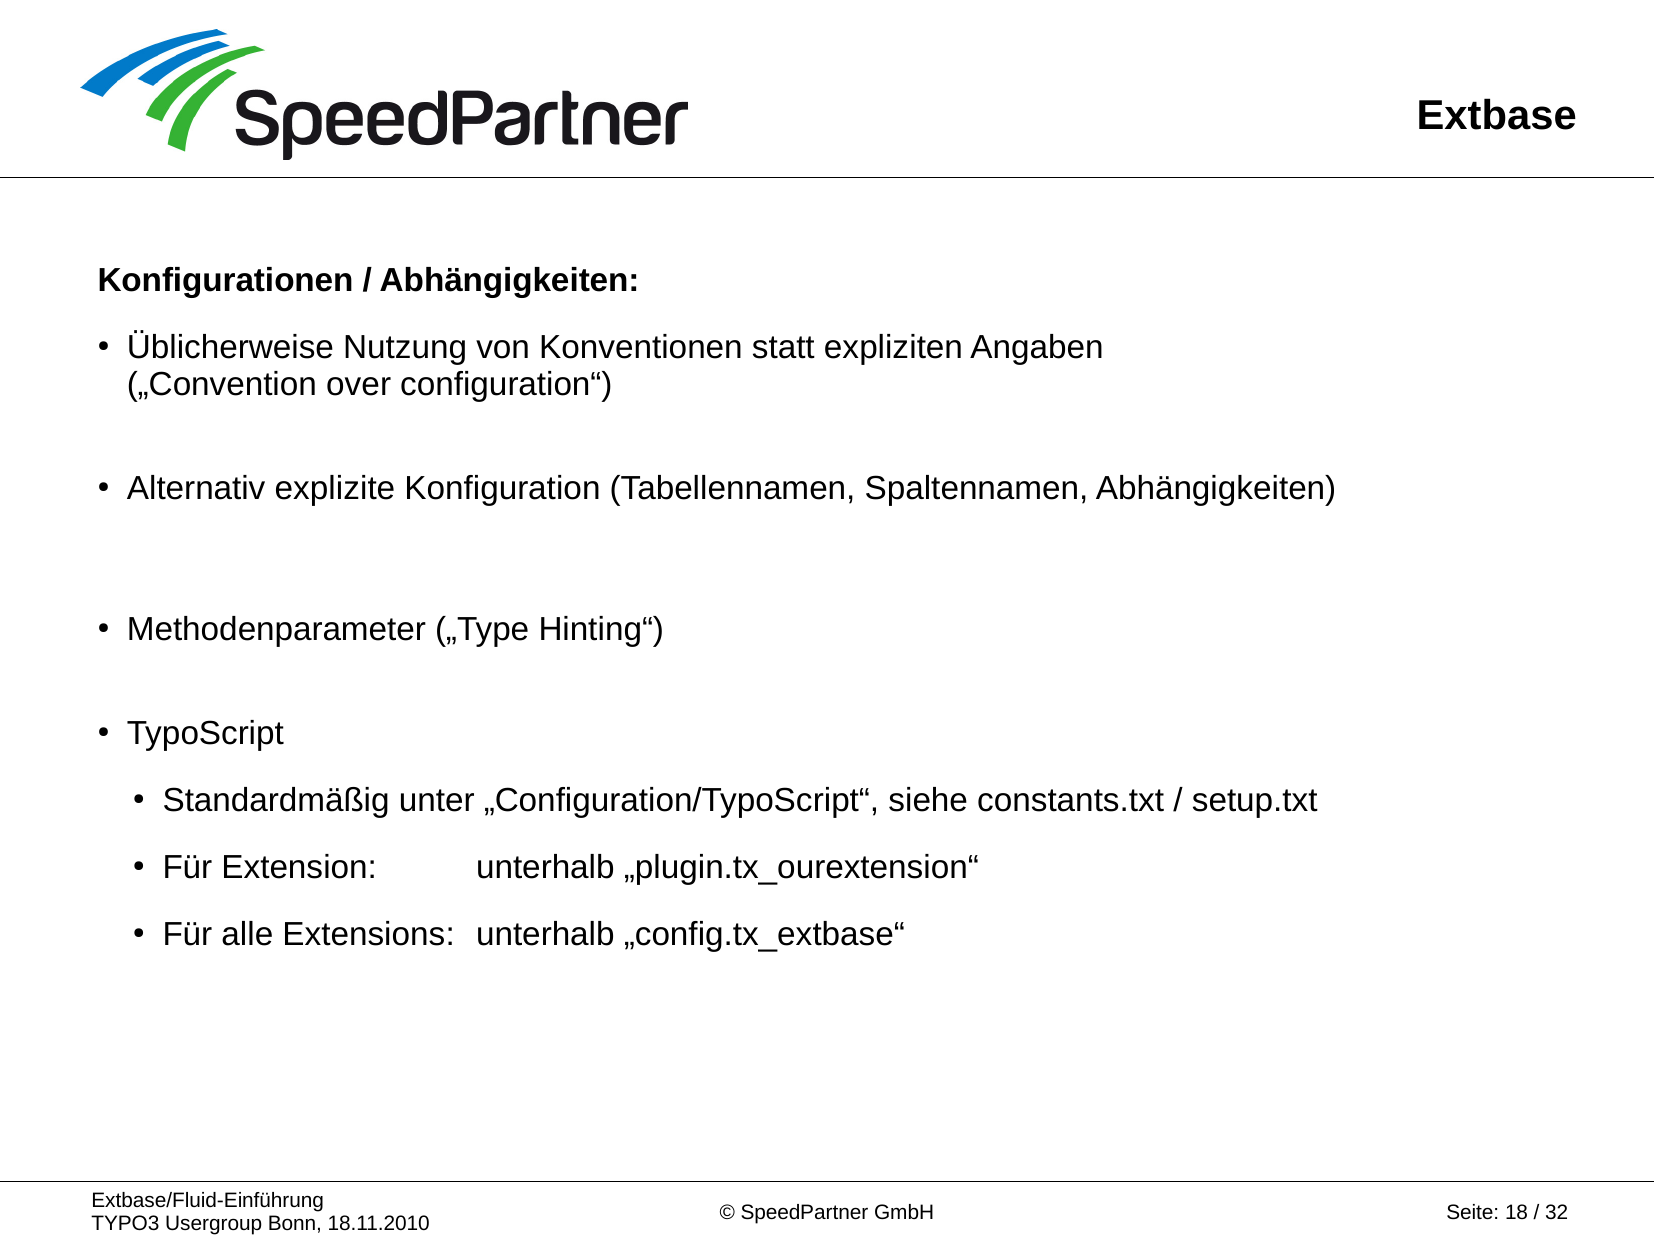

# Extbase
Konfigurationen / Abhängigkeiten:
Üblicherweise Nutzung von Konventionen statt expliziten Angaben
(„Convention over configuration“)
Alternativ explizite Konfiguration (Tabellennamen, Spaltennamen, Abhängigkeiten)
Methodenparameter („Type Hinting“)
TypoScript
Standardmäßig unter „Configuration/TypoScript“, siehe constants.txt / setup.txt
Für Extension:	unterhalb „plugin.tx_ourextension“
Für alle Extensions:	unterhalb „config.tx_extbase“